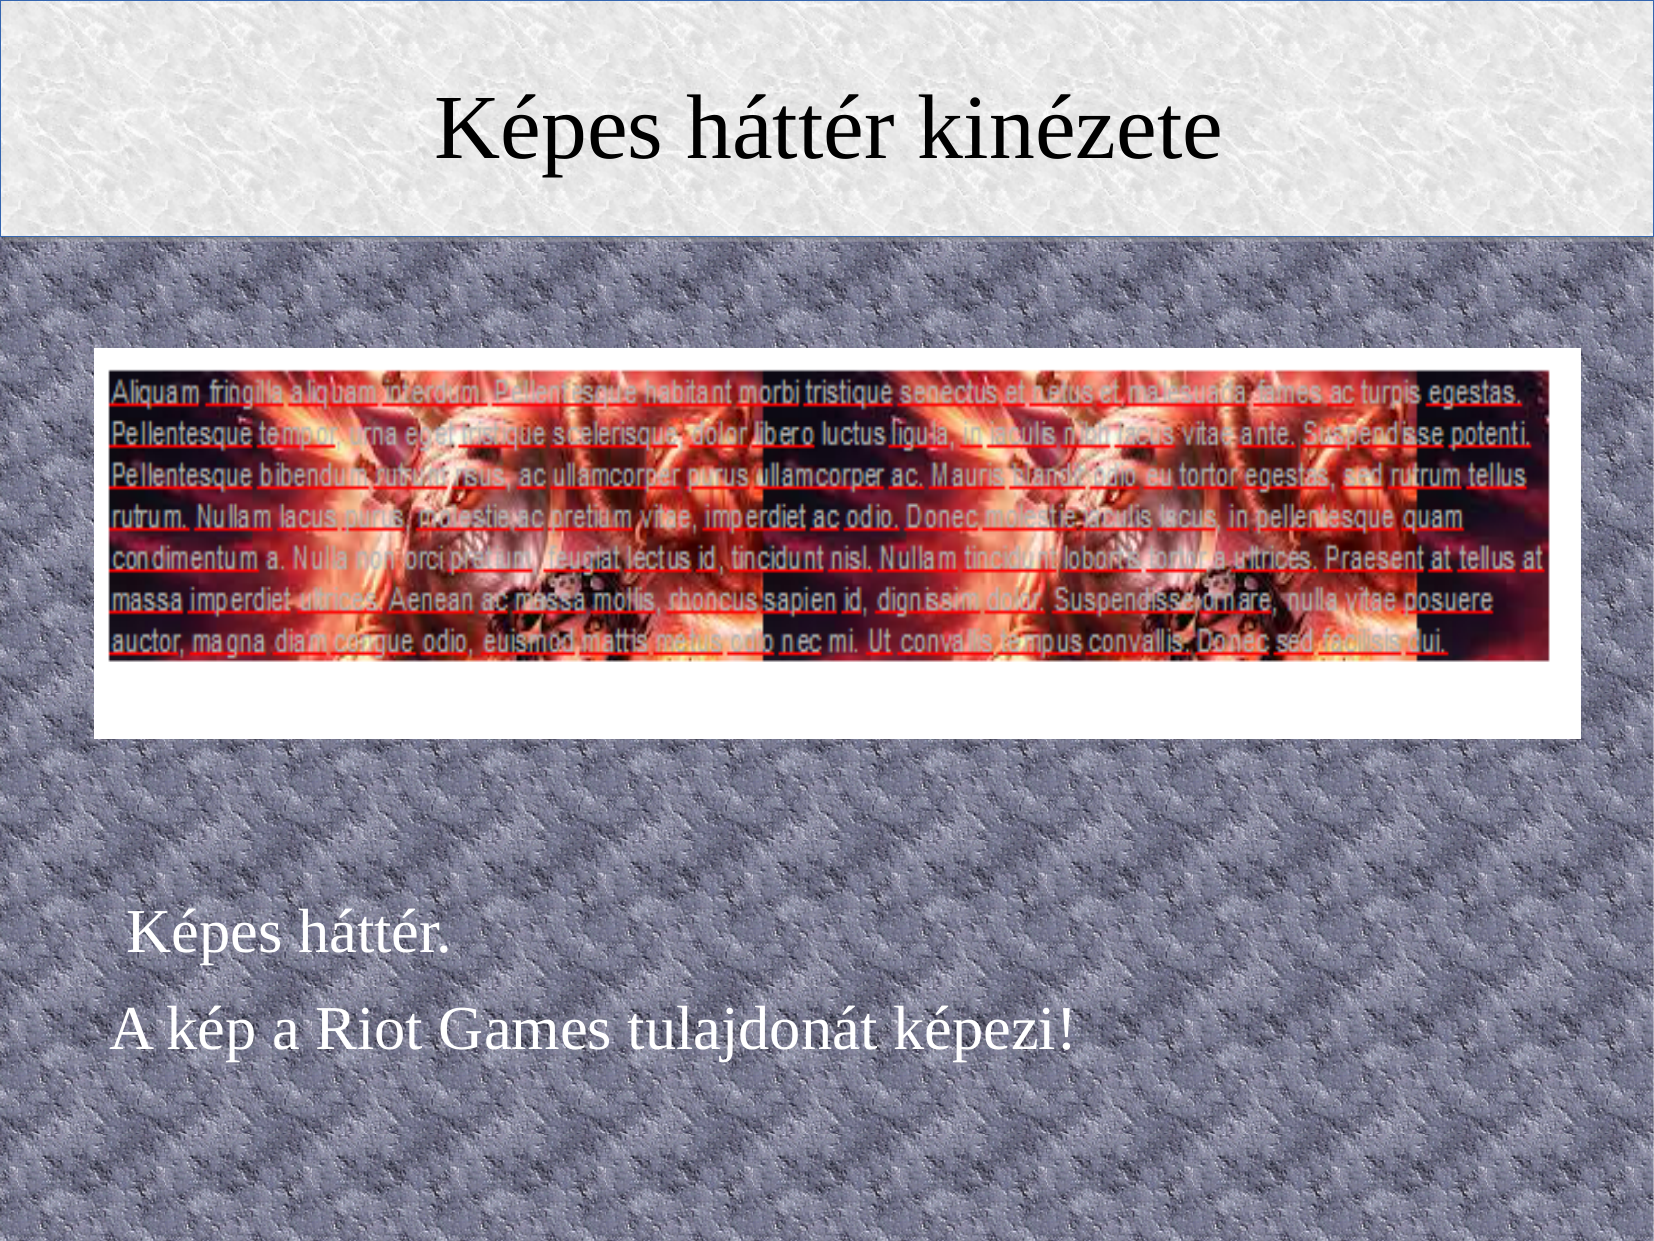

# Képes háttér kinézete
Képes háttér.
A kép a Riot Games tulajdonát képezi!